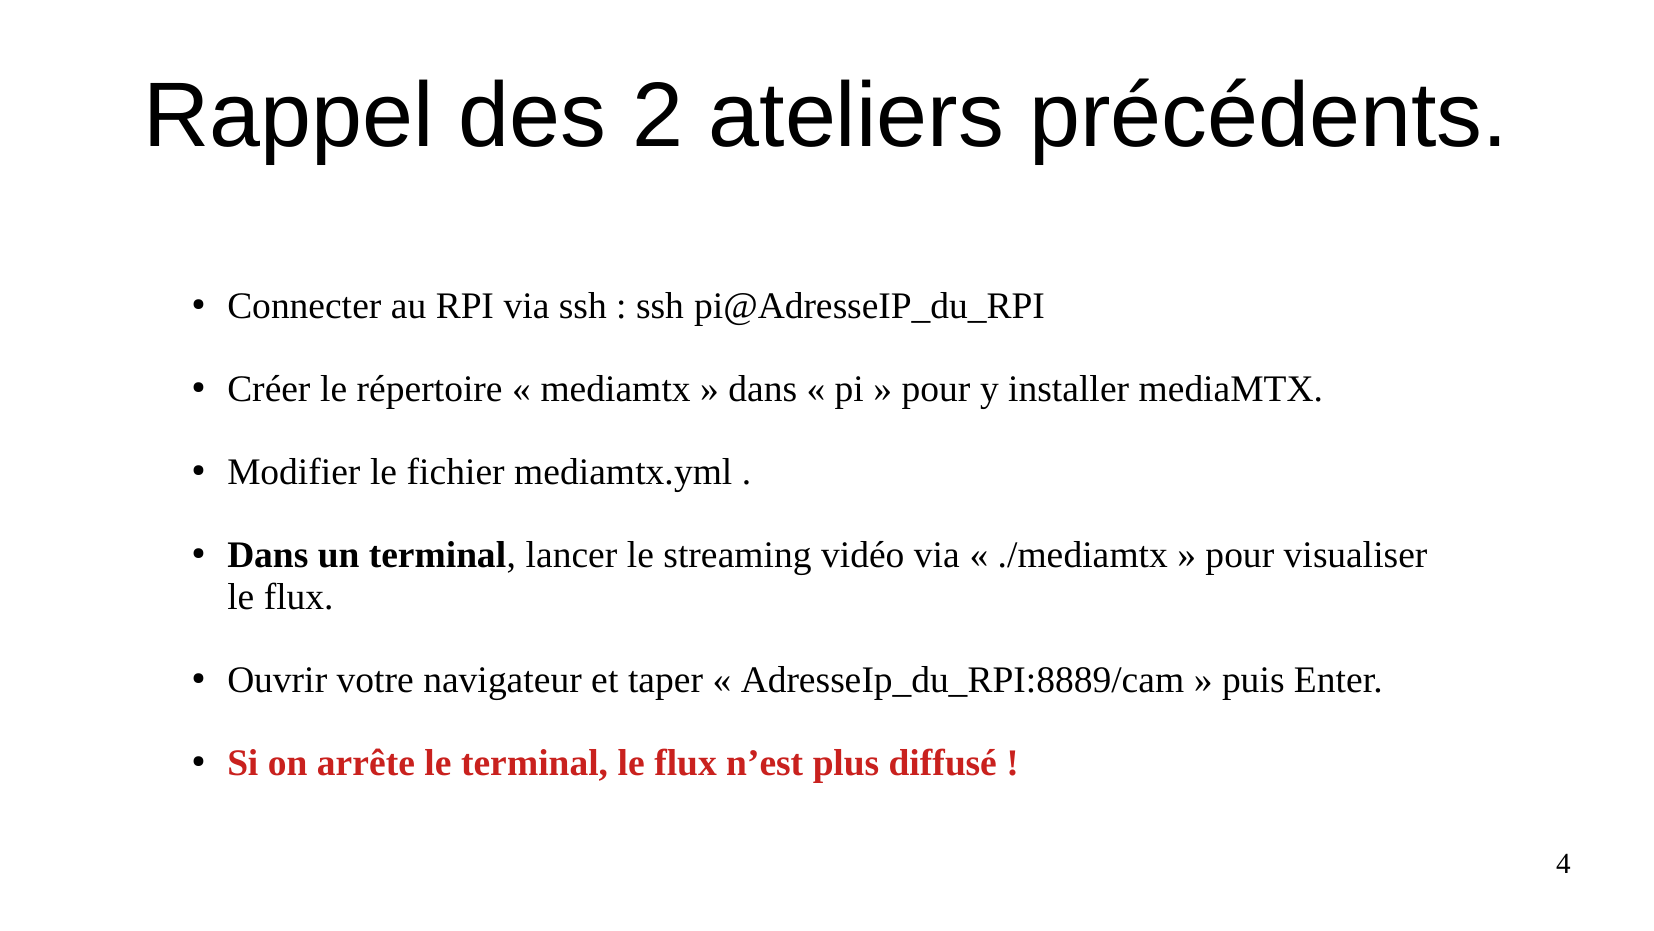

# Rappel des 2 ateliers précédents.
Connecter au RPI via ssh : ssh pi@AdresseIP_du_RPI
Créer le répertoire « mediamtx » dans « pi » pour y installer mediaMTX.
Modifier le fichier mediamtx.yml .
Dans un terminal, lancer le streaming vidéo via « ./mediamtx » pour visualiser le flux.
Ouvrir votre navigateur et taper « AdresseIp_du_RPI:8889/cam » puis Enter.
Si on arrête le terminal, le flux n’est plus diffusé !
4